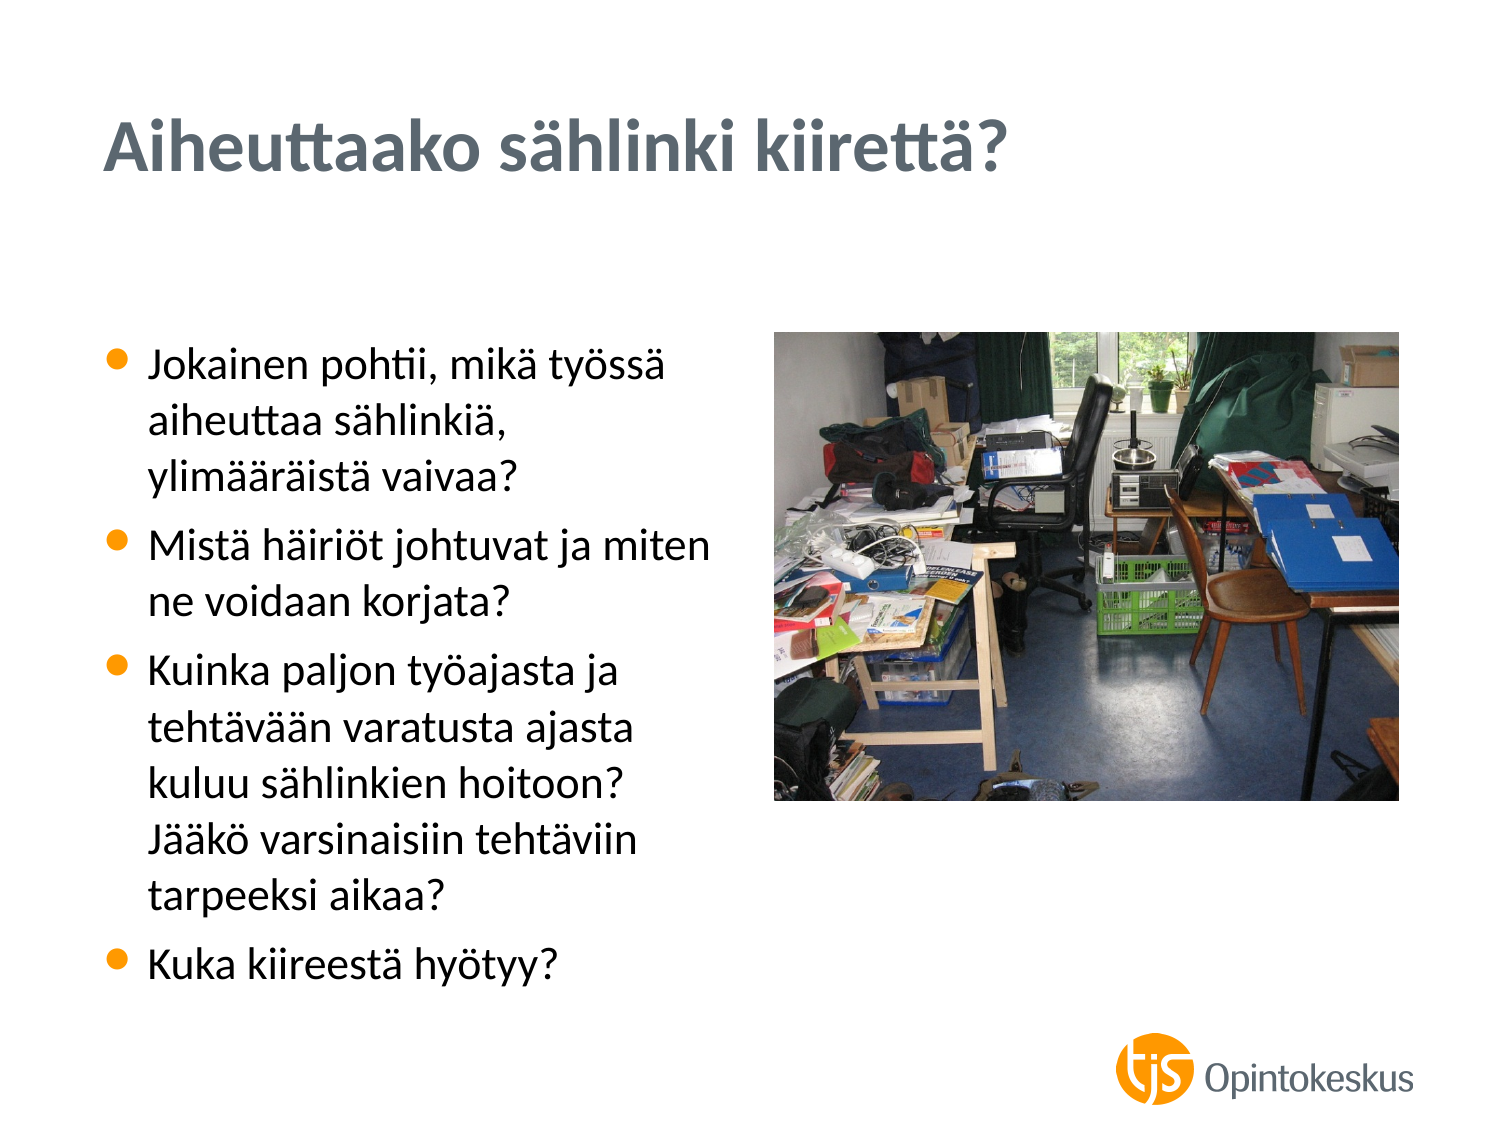

Aiheuttaako sählinki kiirettä?
# Jokainen pohtii, mikä työssä aiheuttaa sählinkiä, ylimääräistä vaivaa?
Mistä häiriöt johtuvat ja miten ne voidaan korjata?
Kuinka paljon työajasta ja tehtävään varatusta ajasta kuluu sählinkien hoitoon? Jääkö varsinaisiin tehtäviin tarpeeksi aikaa?
Kuka kiireestä hyötyy?